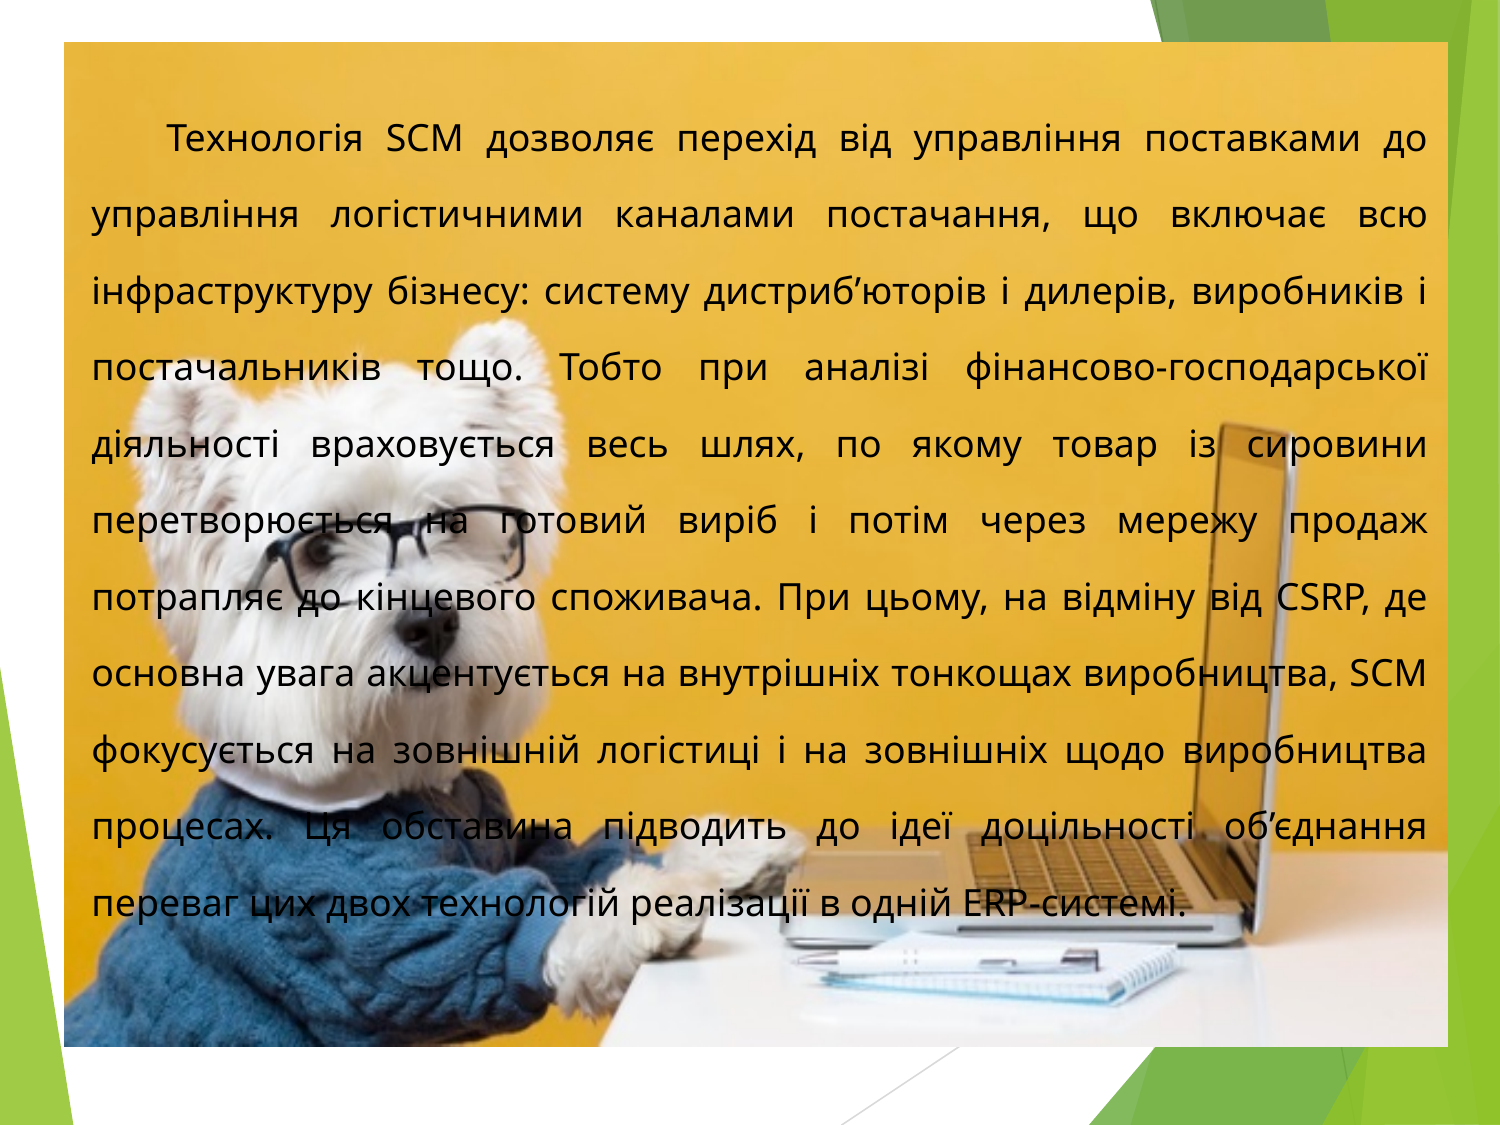

Технологія SCM дозволяє перехід від управління поставками до управління логістичними каналами постачання, що включає всю інфраструктуру бізнесу: систему дистриб’юторів і дилерів, виробників і постачальників тощо. Тобто при аналізі фінансово-господарської діяльності враховується весь шлях, по якому товар із сировини перетворюється на готовий виріб і потім через мережу продаж потрапляє до кінцевого споживача. При цьому, на відміну від CSRP, де основна увага акцентується на внутрішніх тонкощах виробництва, SCM фокусується на зовнішній логістиці і на зовнішніх щодо виробництва процесах. Ця обставина підводить до ідеї доцільності об’єднання переваг цих двох технологій реалізації в одній ERP-системі.